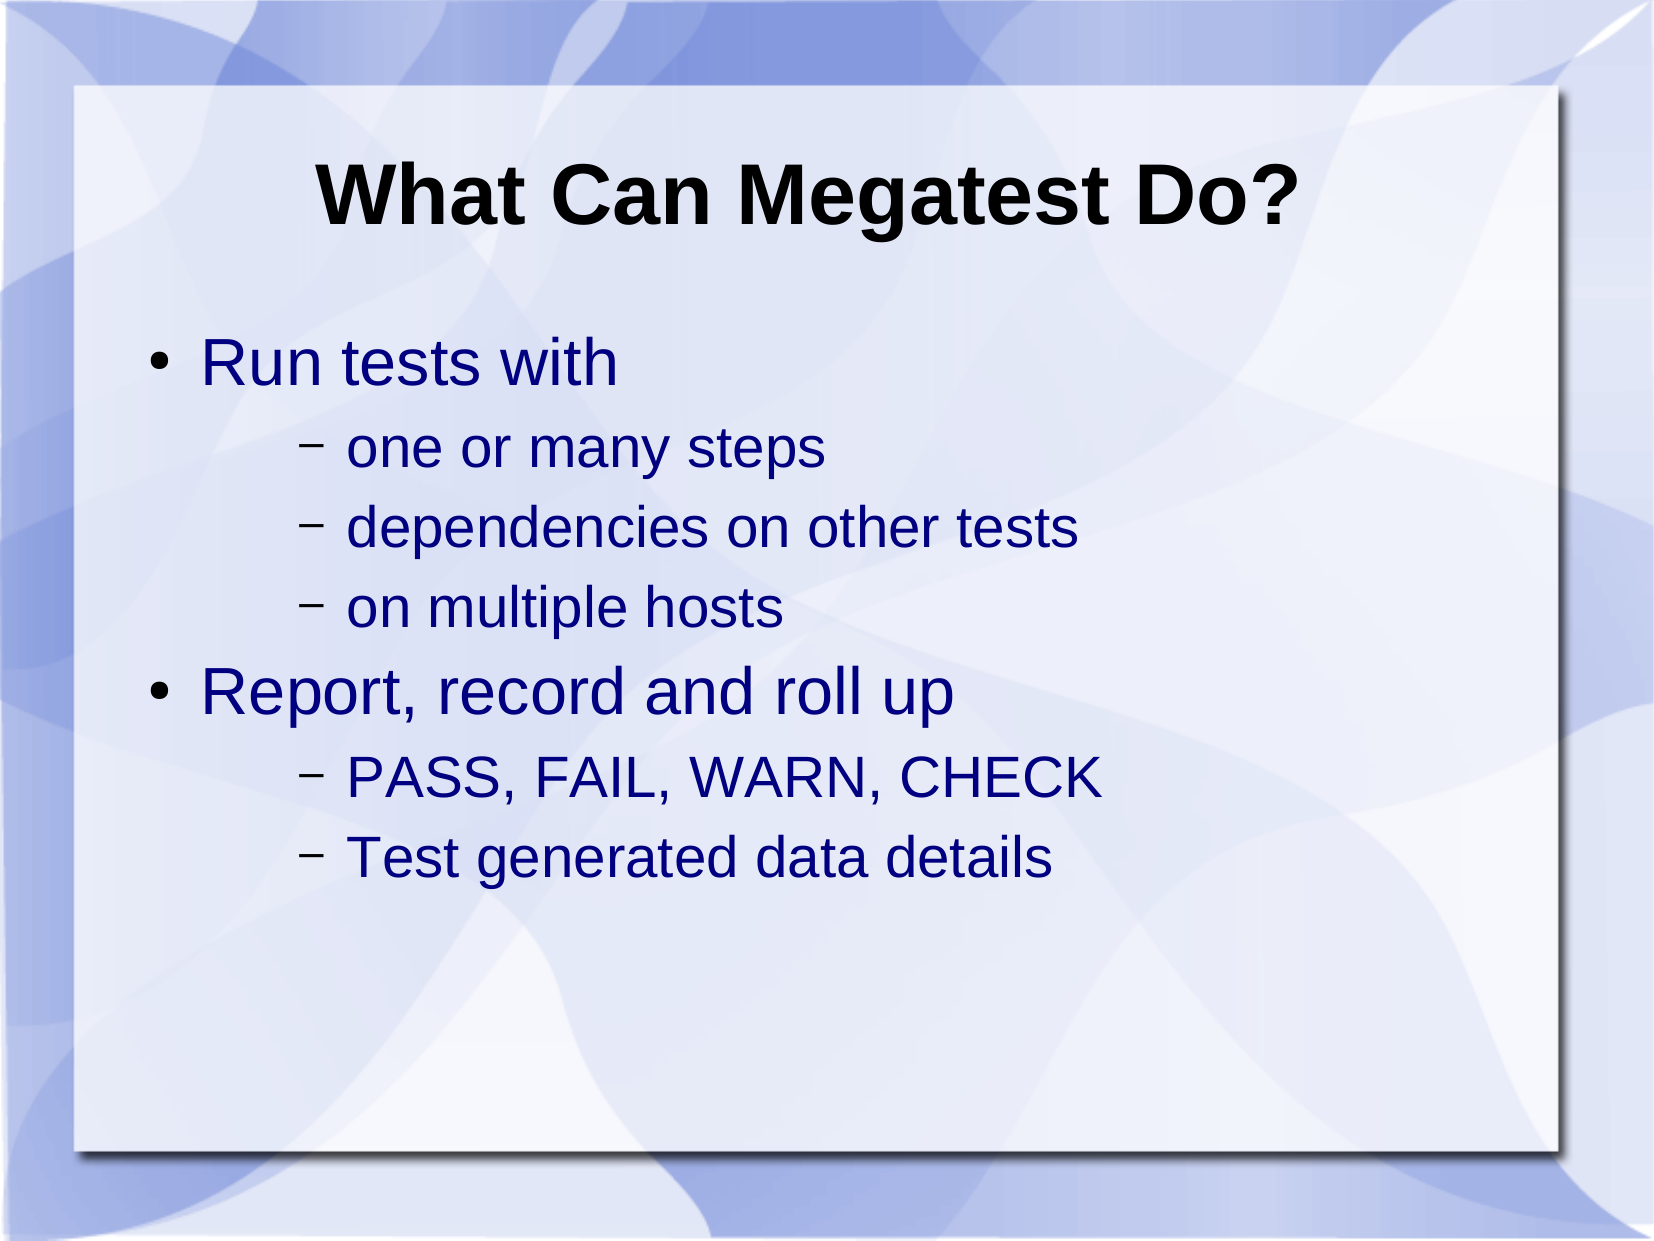

# What Can Megatest Do?
Run tests with
one or many steps
dependencies on other tests
on multiple hosts
Report, record and roll up
PASS, FAIL, WARN, CHECK
Test generated data details